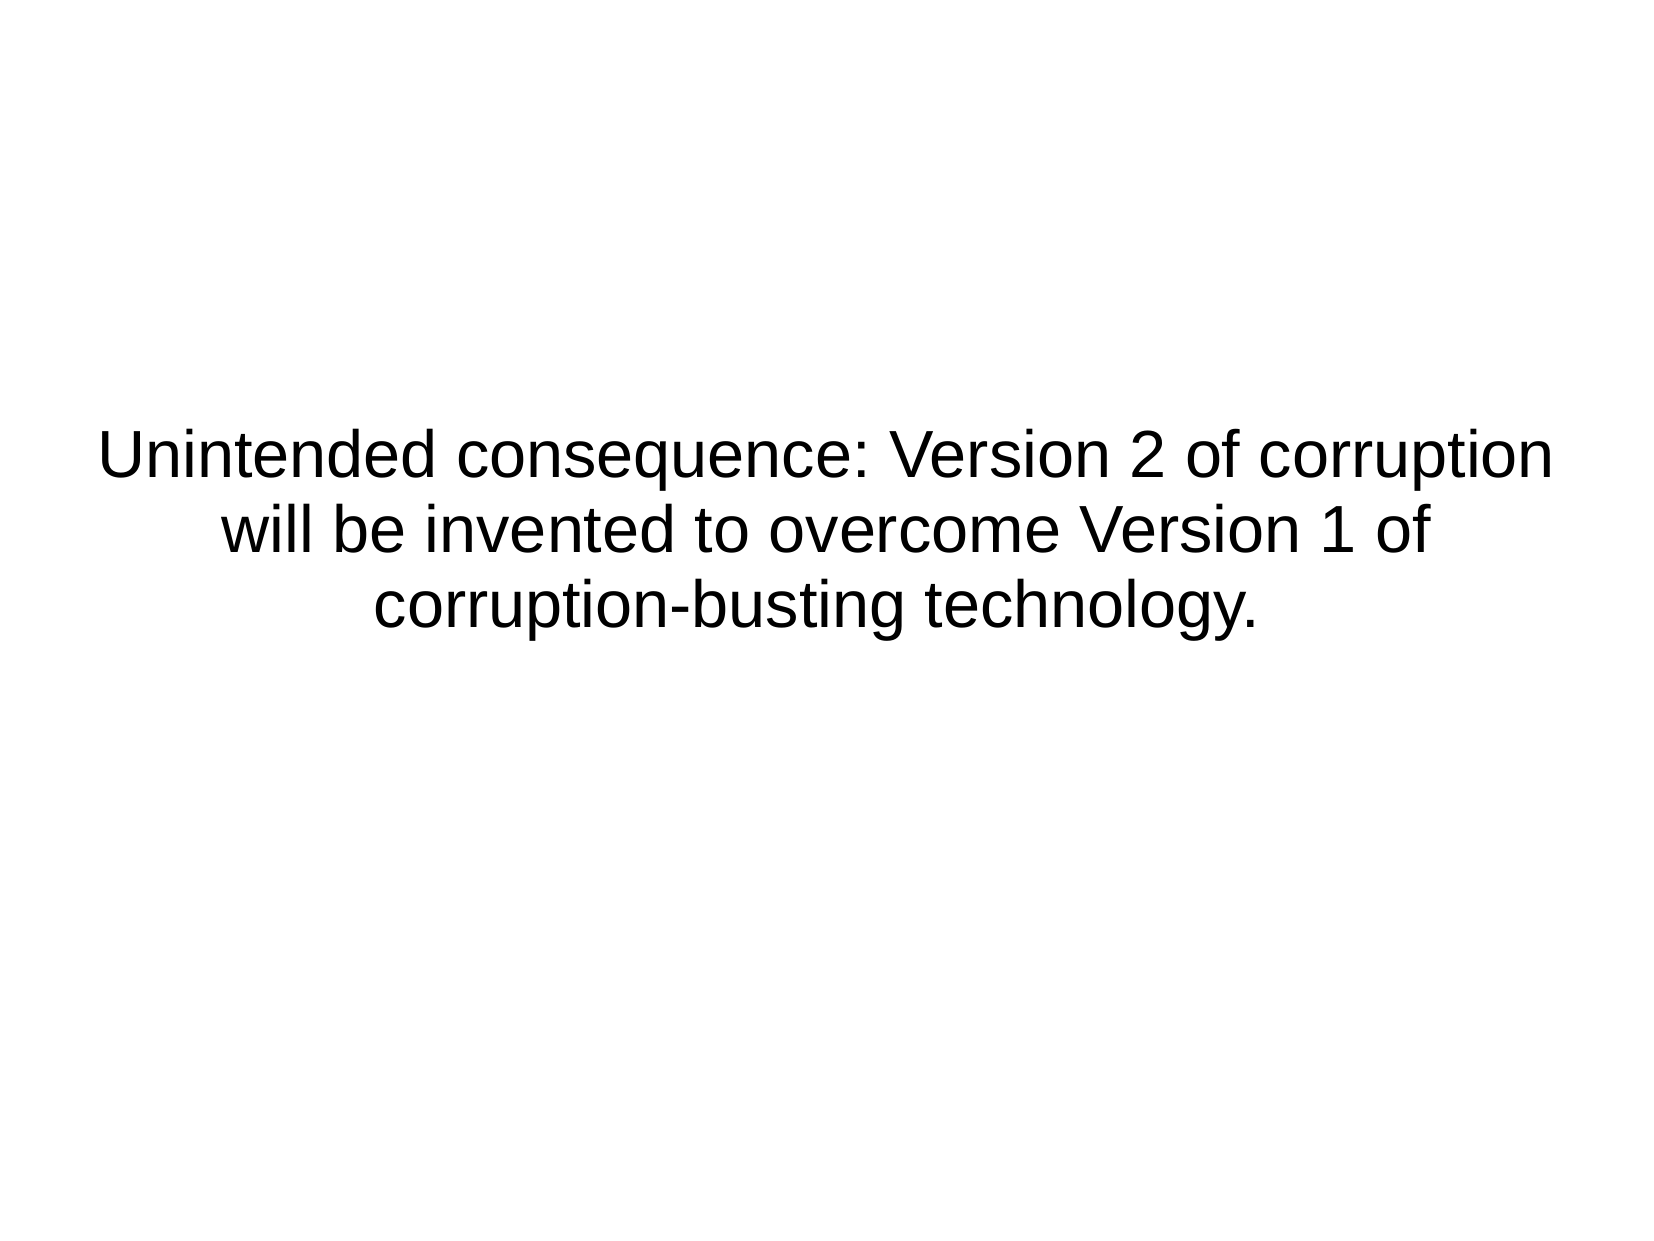

# Unintended consequence: Version 2 of corruption will be invented to overcome Version 1 of corruption-busting technology.